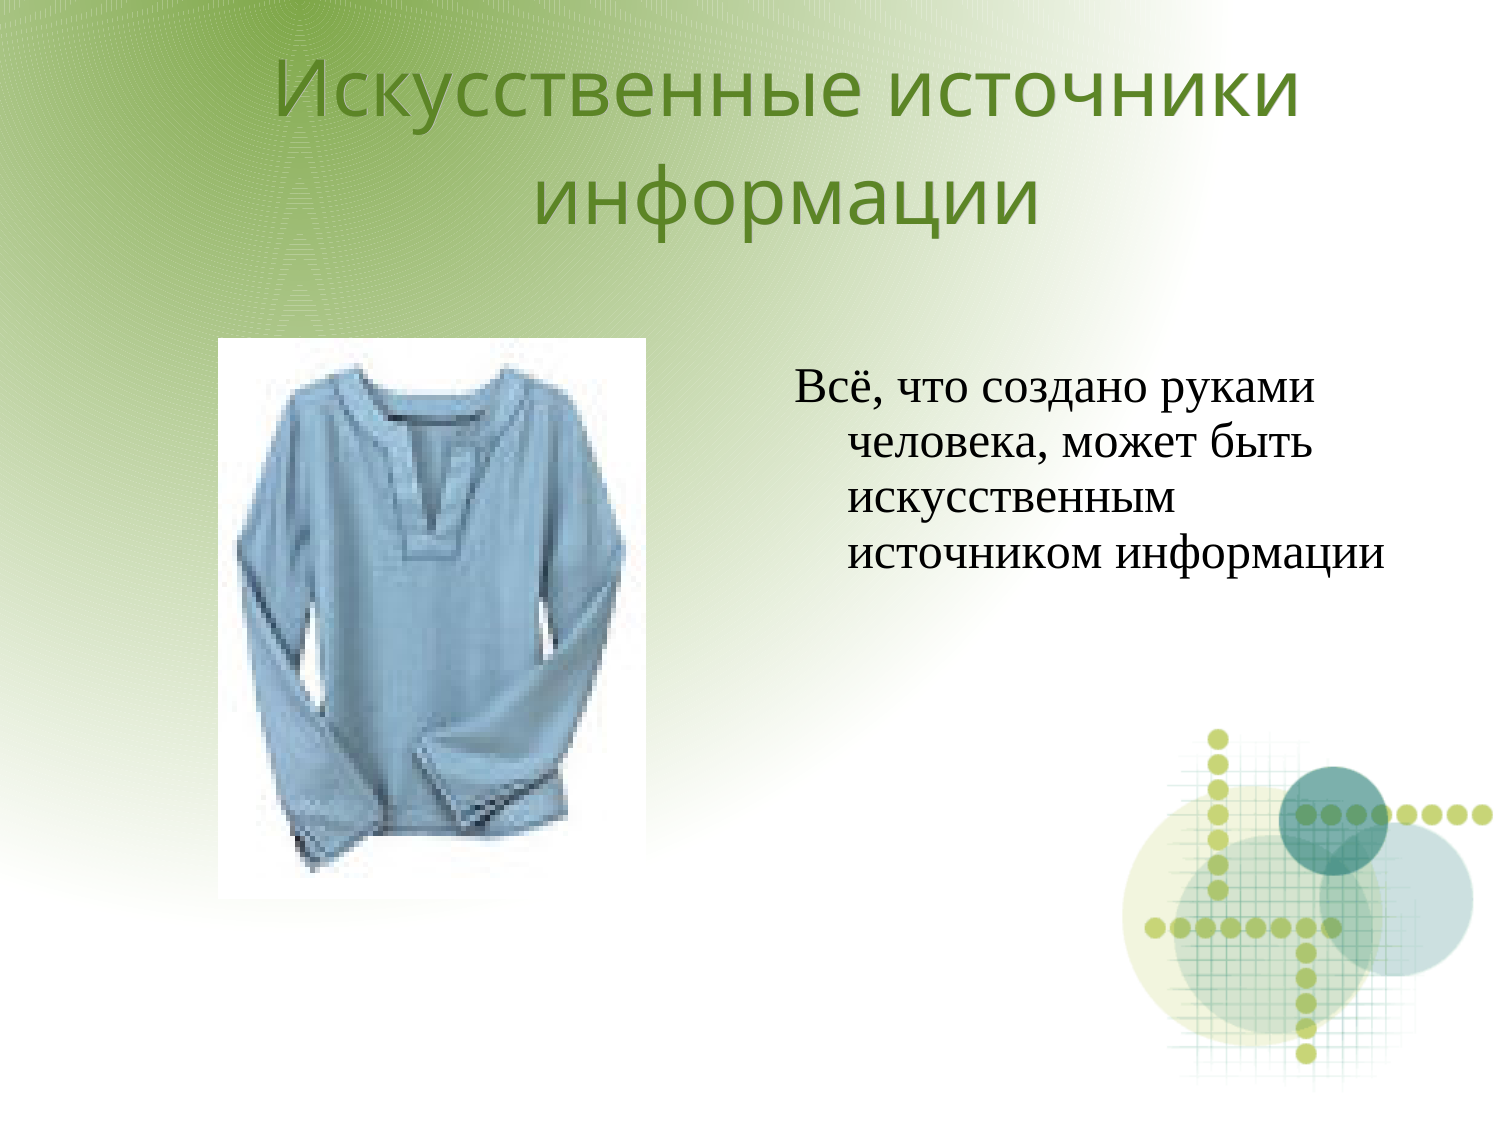

# Искусственные источники информации
Всё, что создано руками человека, может быть искусственным источником информации